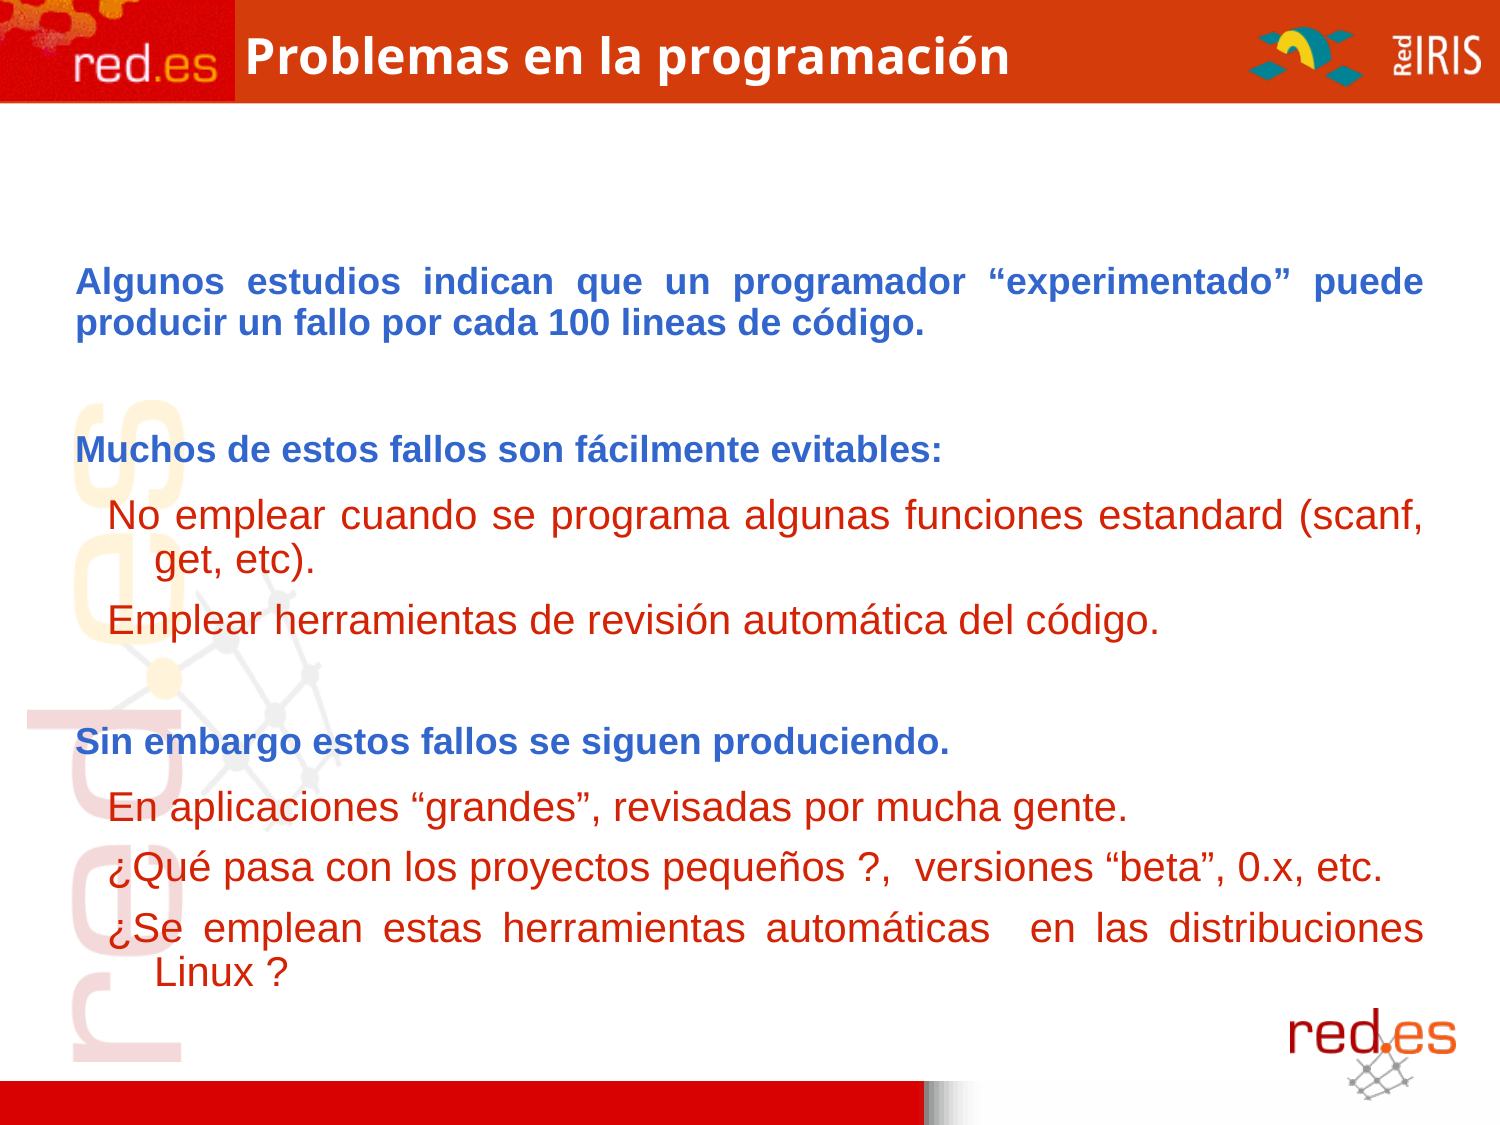

# Problemas en la programación
Algunos estudios indican que un programador “experimentado” puede producir un fallo por cada 100 lineas de código.
Muchos de estos fallos son fácilmente evitables:
No emplear cuando se programa algunas funciones estandard (scanf, get, etc).
Emplear herramientas de revisión automática del código.
Sin embargo estos fallos se siguen produciendo.
En aplicaciones “grandes”, revisadas por mucha gente.
¿Qué pasa con los proyectos pequeños ?, versiones “beta”, 0.x, etc.
¿Se emplean estas herramientas automáticas en las distribuciones Linux ?